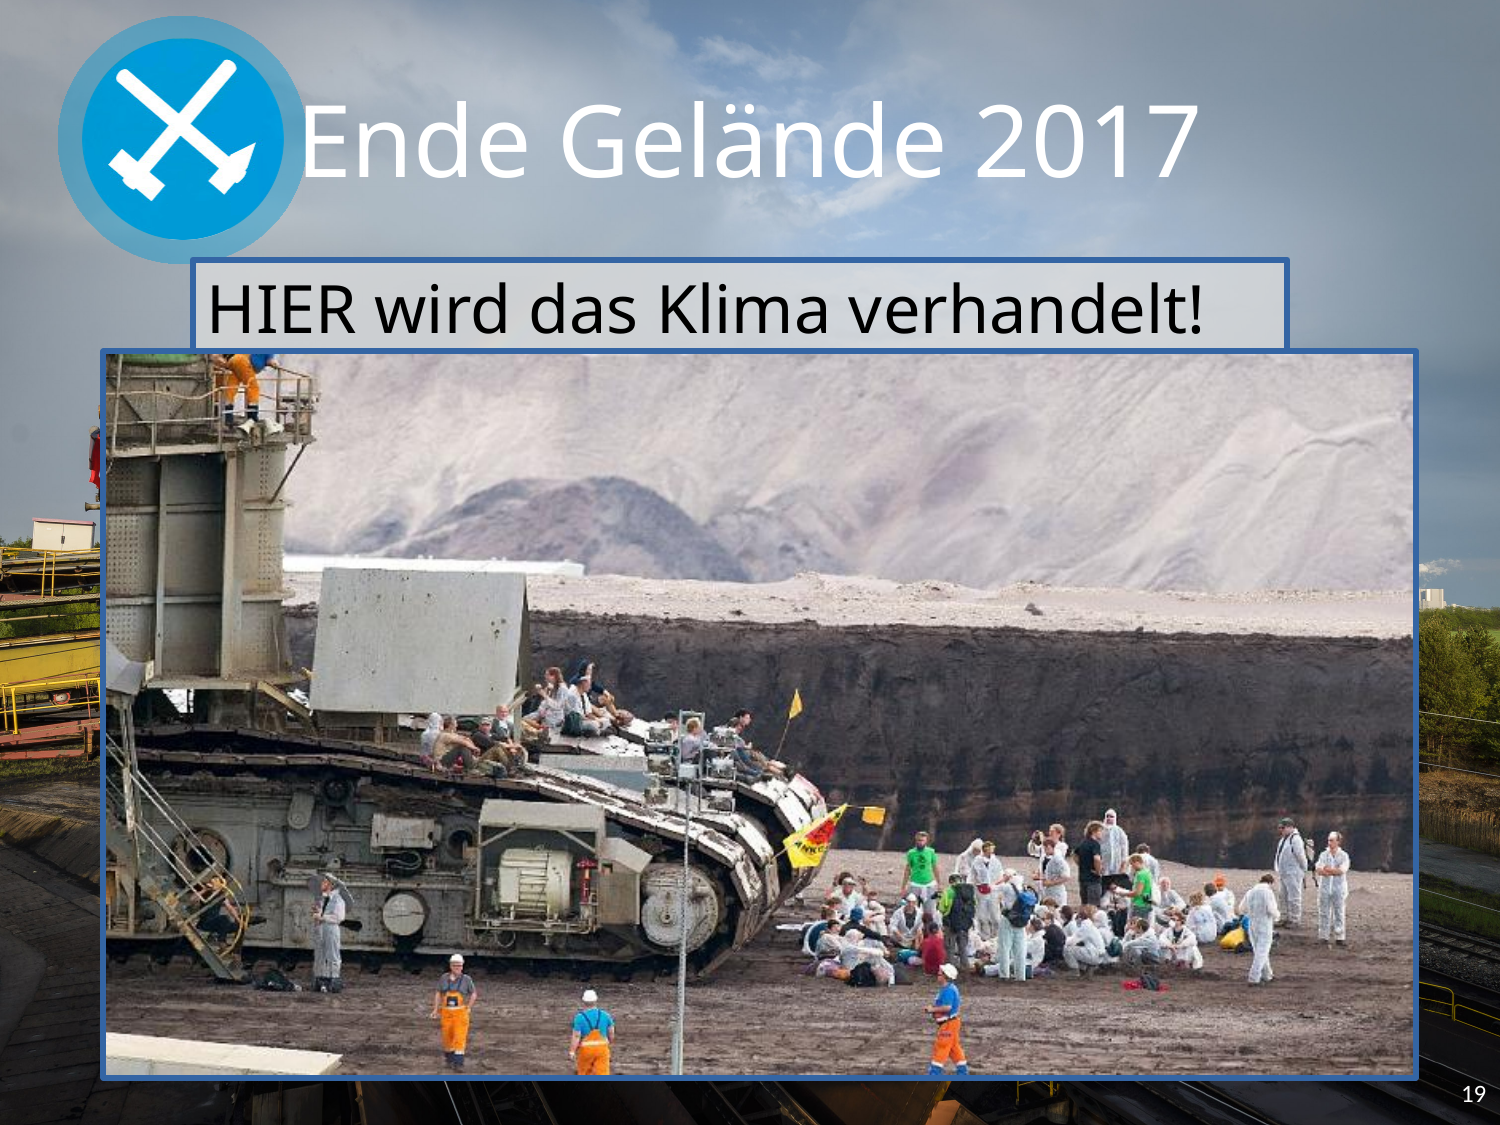

# Ende Gelände 2017
HIER wird das Klima verhandelt!
19